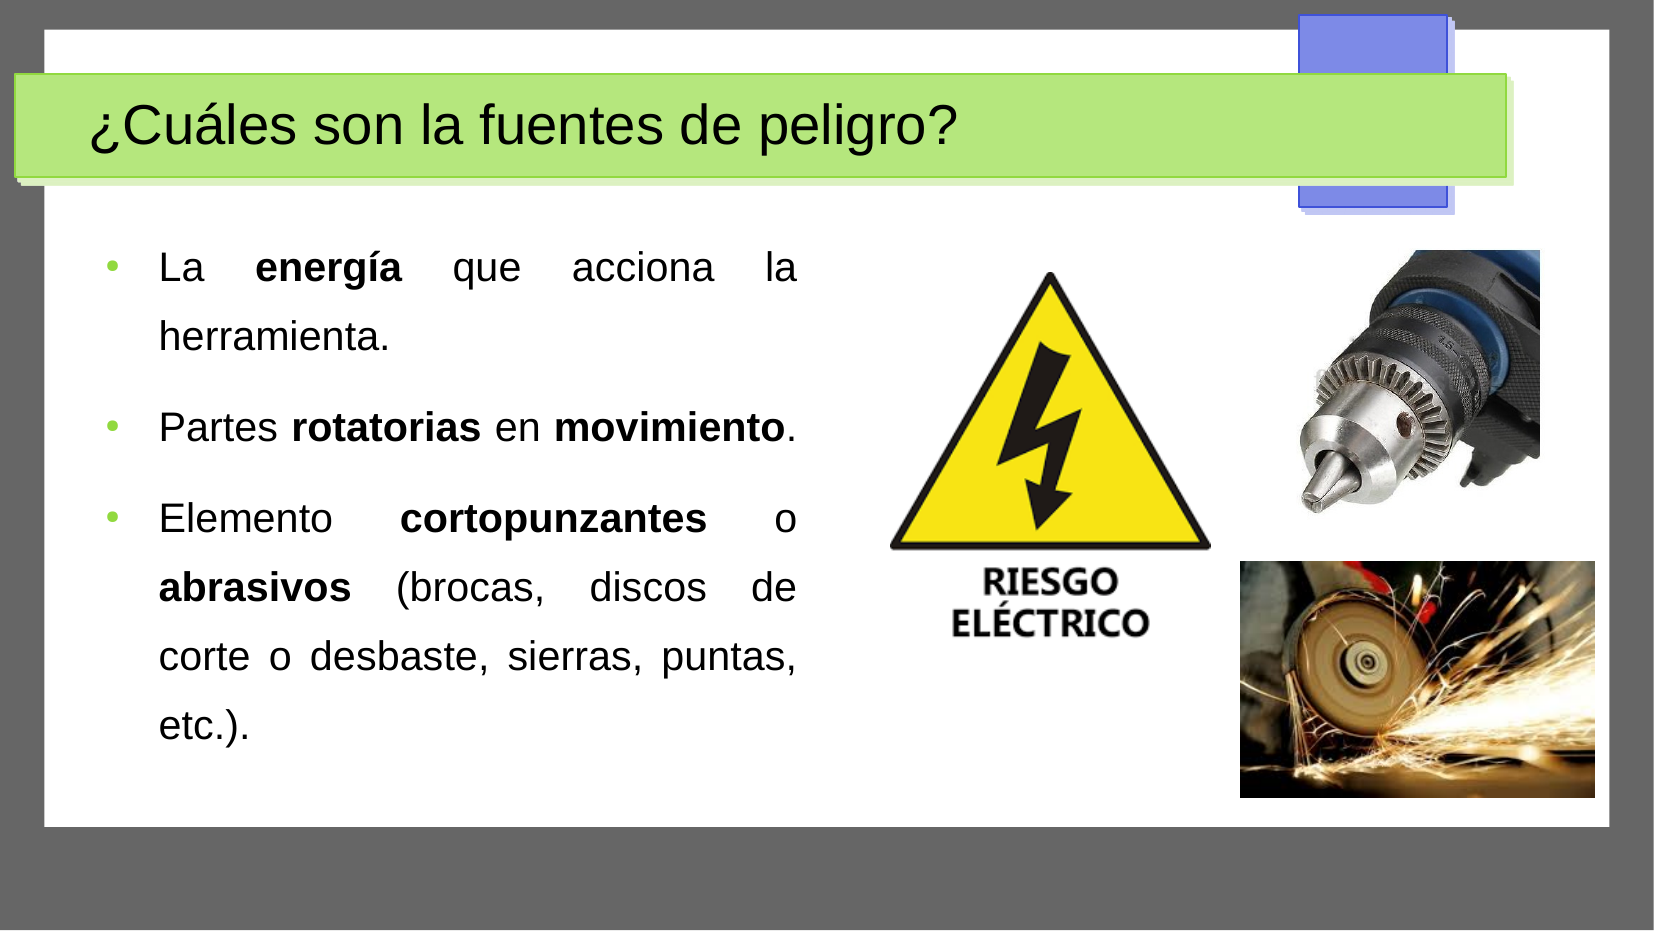

# ¿Cuáles son la fuentes de peligro?
La energía que acciona la herramienta.
Partes rotatorias en movimiento.
Elemento cortopunzantes o abrasivos (brocas, discos de corte o desbaste, sierras, puntas, etc.).